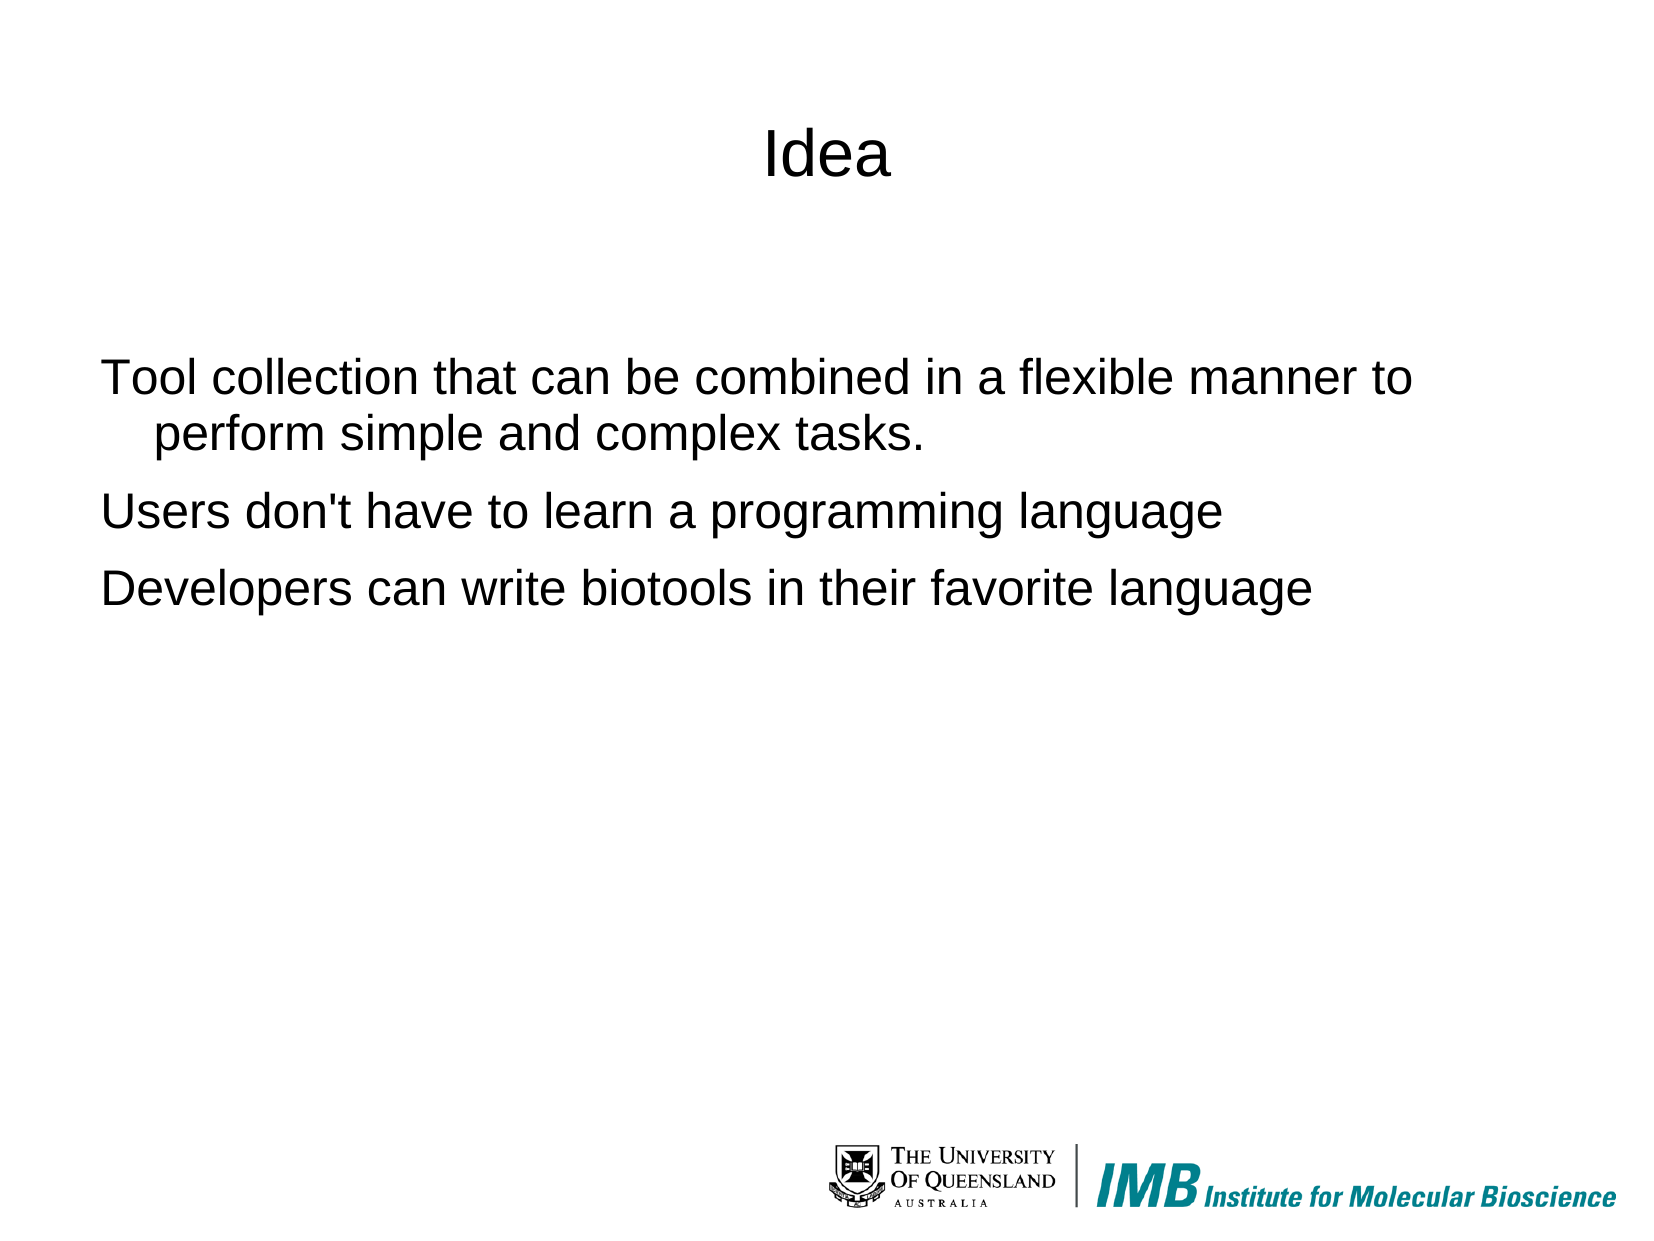

# Idea
Tool collection that can be combined in a flexible manner to perform simple and complex tasks.
Users don't have to learn a programming language
Developers can write biotools in their favorite language